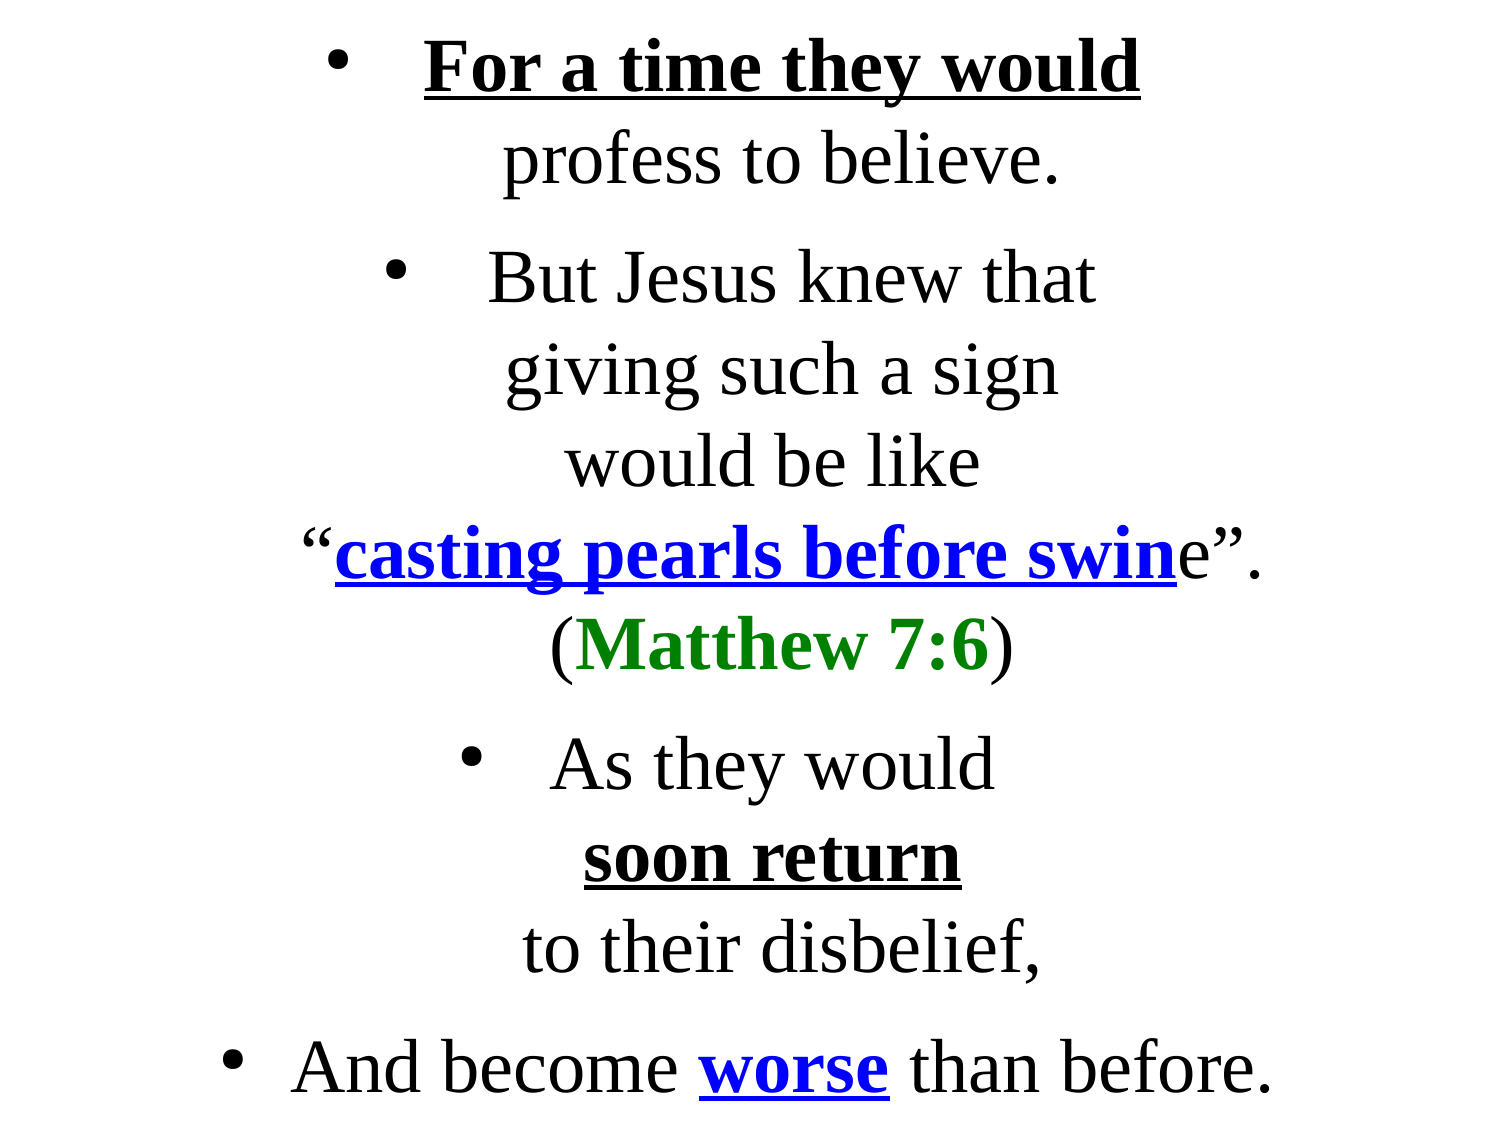

# For a time they would profess to believe.
 But Jesus knew that
giving such a sign
would be like
“casting pearls before swine”.
(Matthew 7:6)
As they would
soon return
to their disbelief,
And become worse than before.